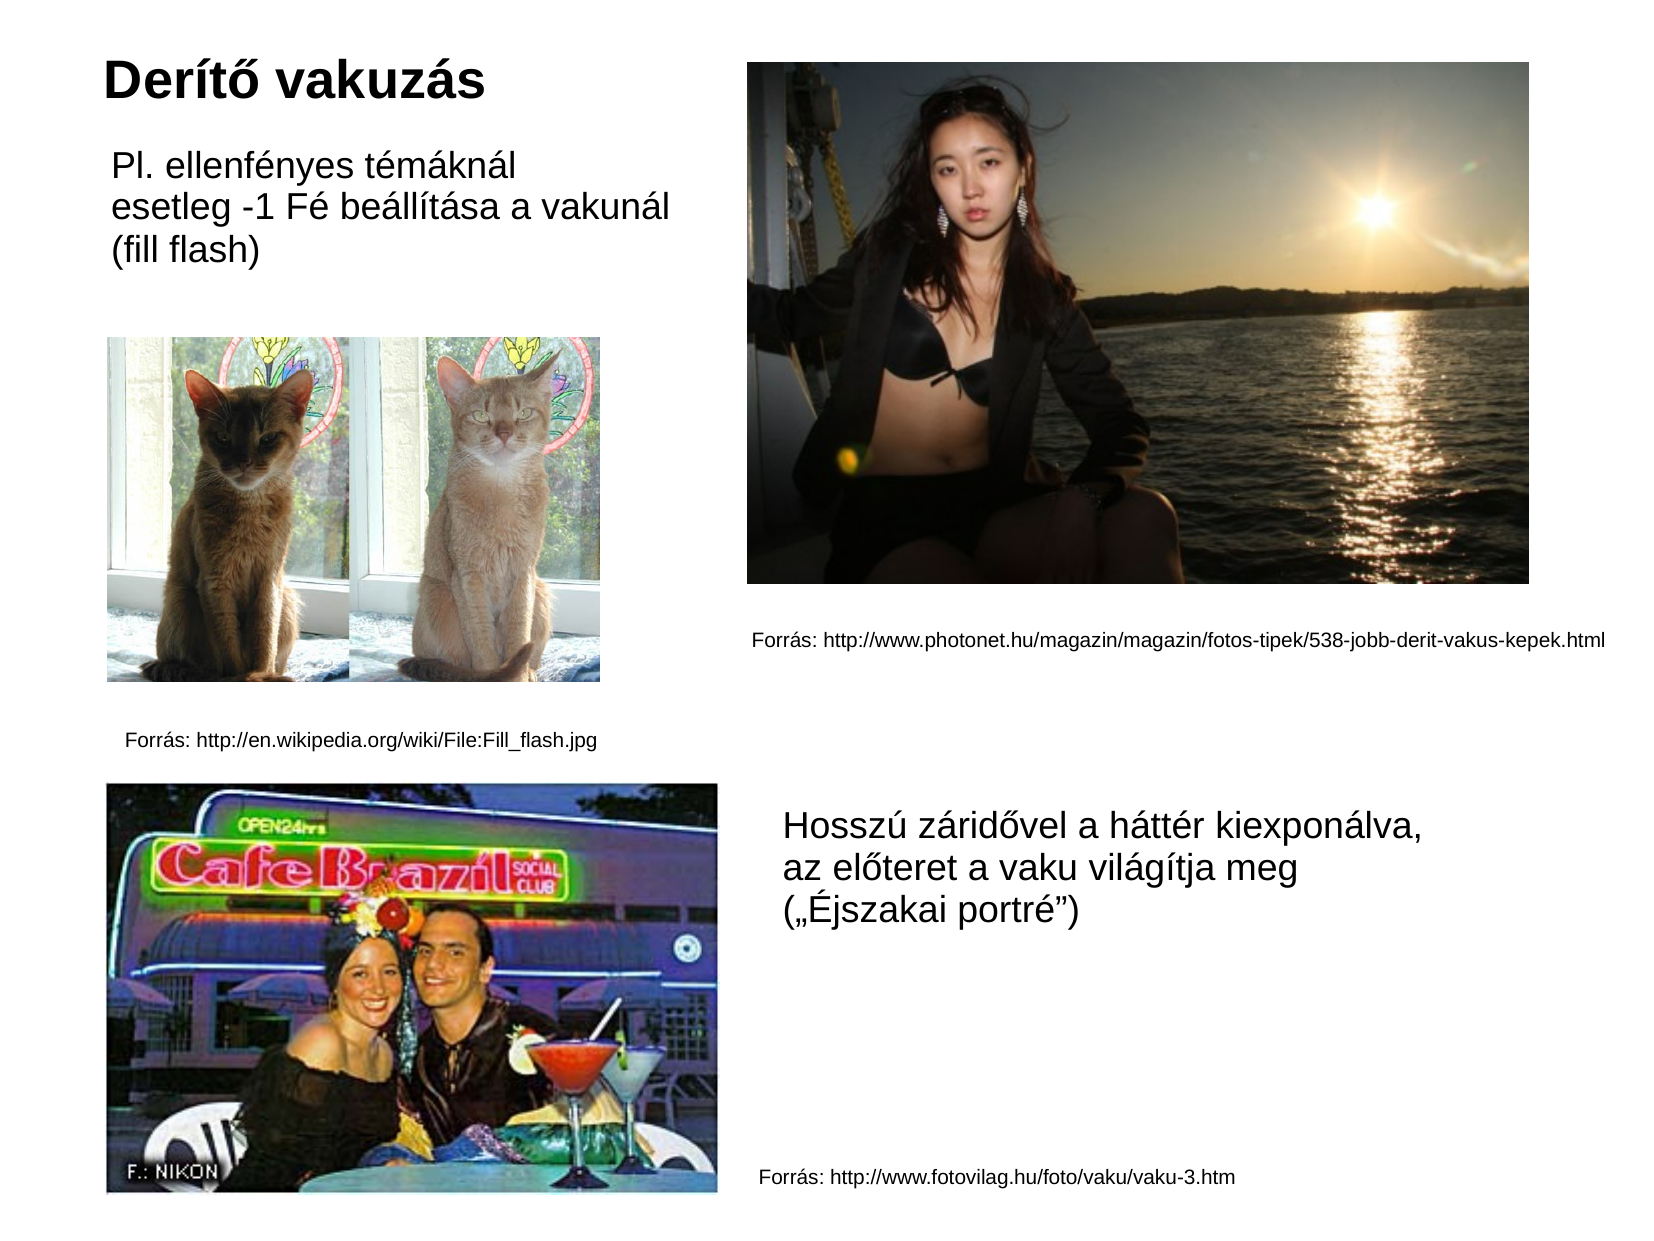

Derítő vakuzás
Pl. ellenfényes témáknál
esetleg -1 Fé beállítása a vakunál
(fill flash)
Forrás: http://www.photonet.hu/magazin/magazin/fotos-tipek/538-jobb-derit-vakus-kepek.html
Forrás: http://en.wikipedia.org/wiki/File:Fill_flash.jpg
Hosszú záridővel a háttér kiexponálva,
az előteret a vaku világítja meg
(„Éjszakai portré”)
Forrás: http://www.fotovilag.hu/foto/vaku/vaku-3.htm